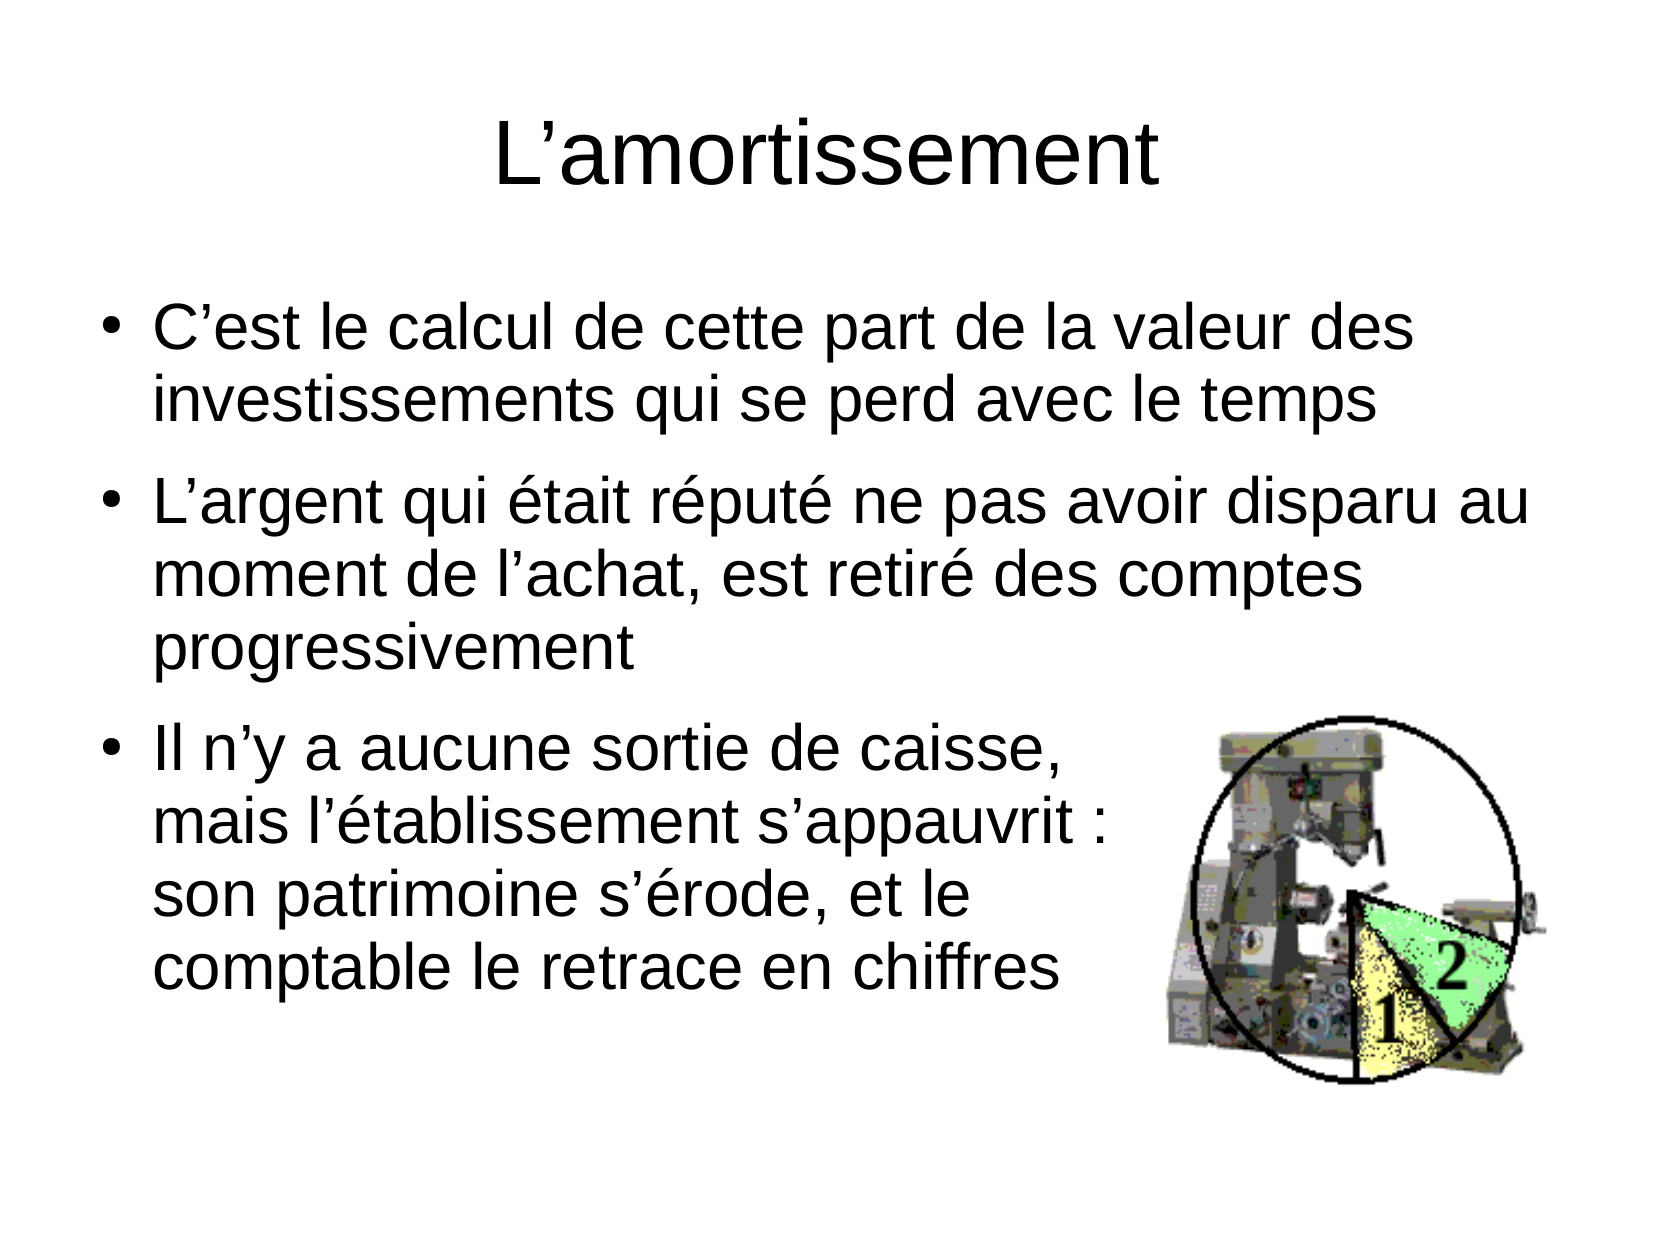

# L’amortissement
C’est le calcul de cette part de la valeur des investissements qui se perd avec le temps
L’argent qui était réputé ne pas avoir disparu au moment de l’achat, est retiré des comptes progressivement
Il n’y a aucune sortie de caisse, mais l’établissement s’appauvrit : son patrimoine s’érode, et le comptable le retrace en chiffres